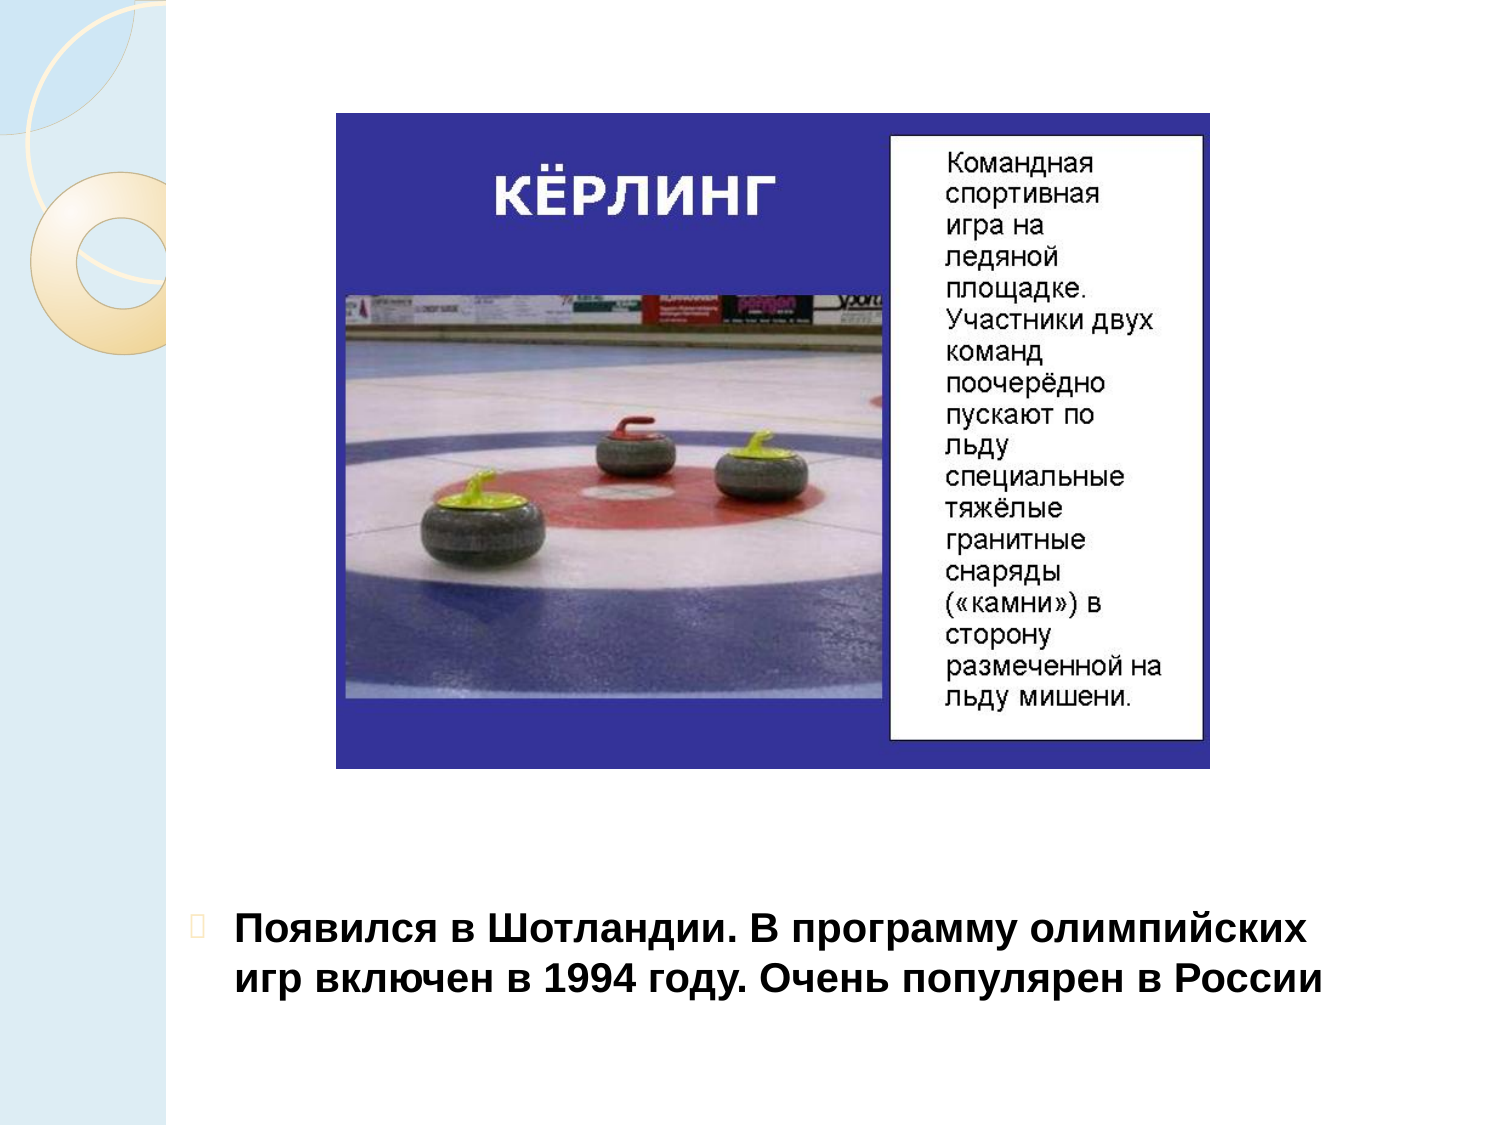

#
Появился в Шотландии. В программу олимпийских игр включен в 1994 году. Очень популярен в России